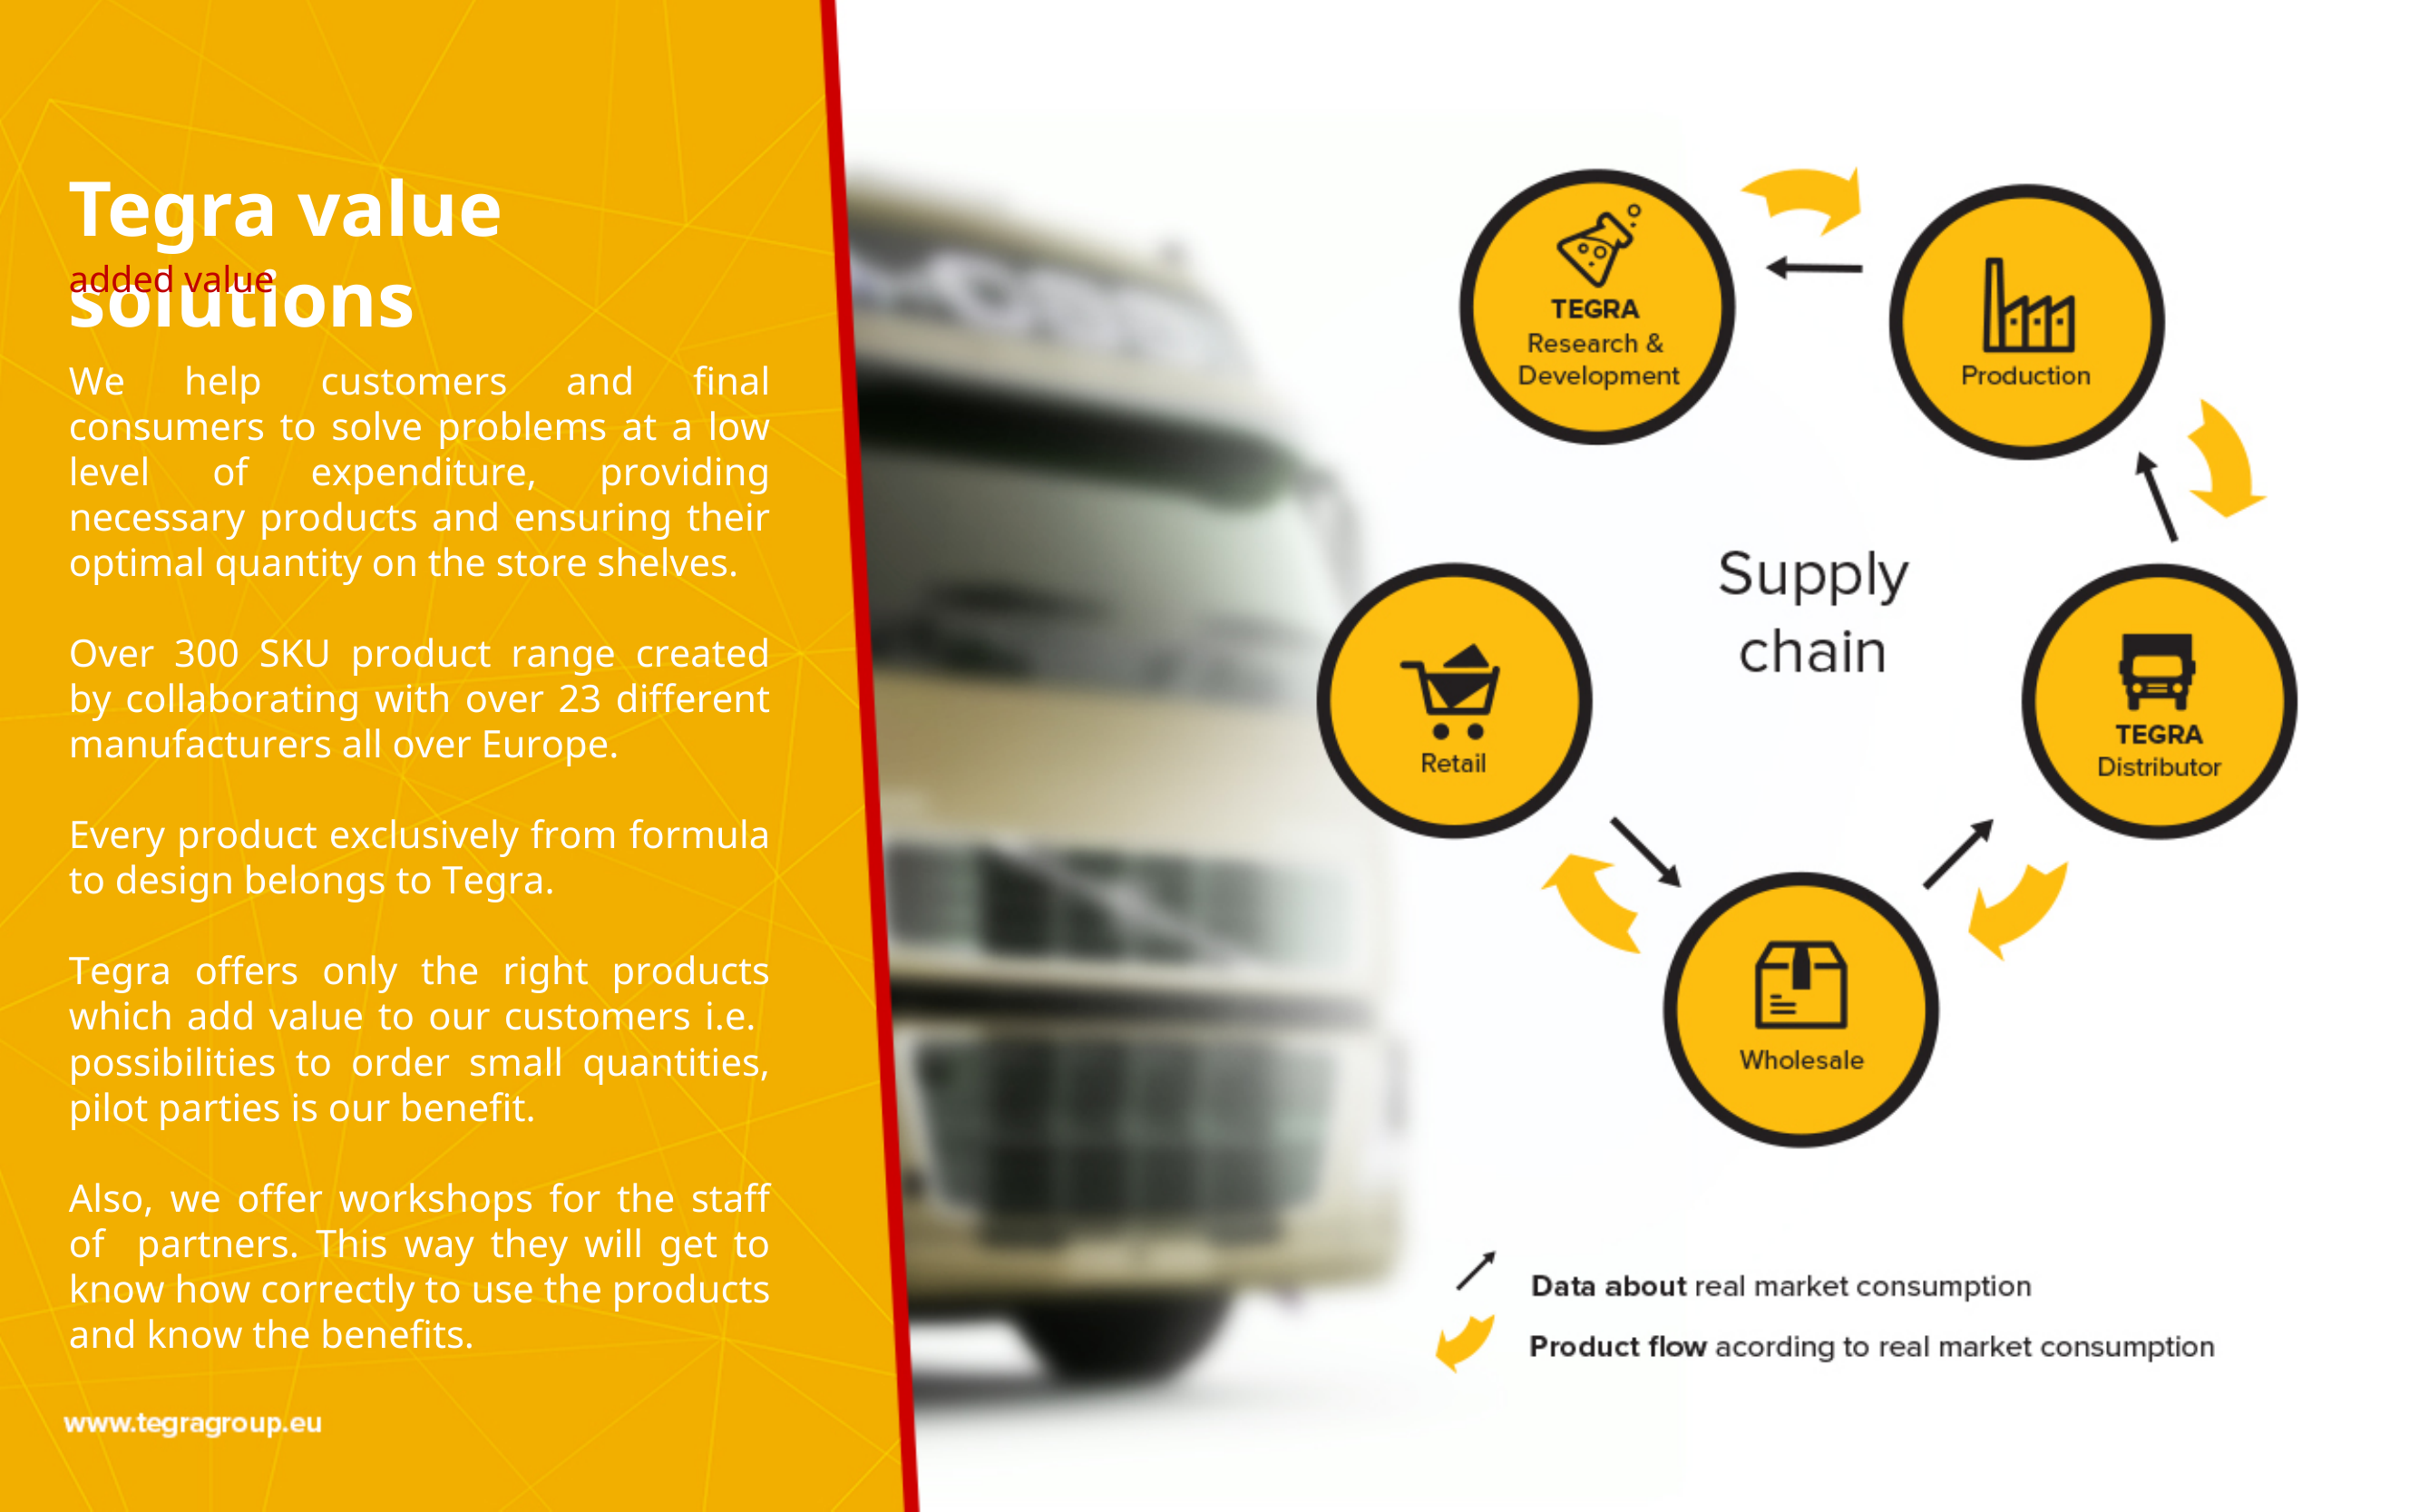

Tegra value solutions
added value
We help customers and final consumers to solve problems at a low level of expenditure, providing necessary products and ensuring their optimal quantity on the store shelves.
Over 300 SKU product range created by collaborating with over 23 different manufacturers all over Europe.
Every product exclusively from formula to design belongs to Tegra.
Tegra offers only the right products which add value to our customers i.e. possibilities to order small quantities, pilot parties is our benefit.
Also, we offer workshops for the staff of partners. This way they will get to know how correctly to use the products and know the benefits.